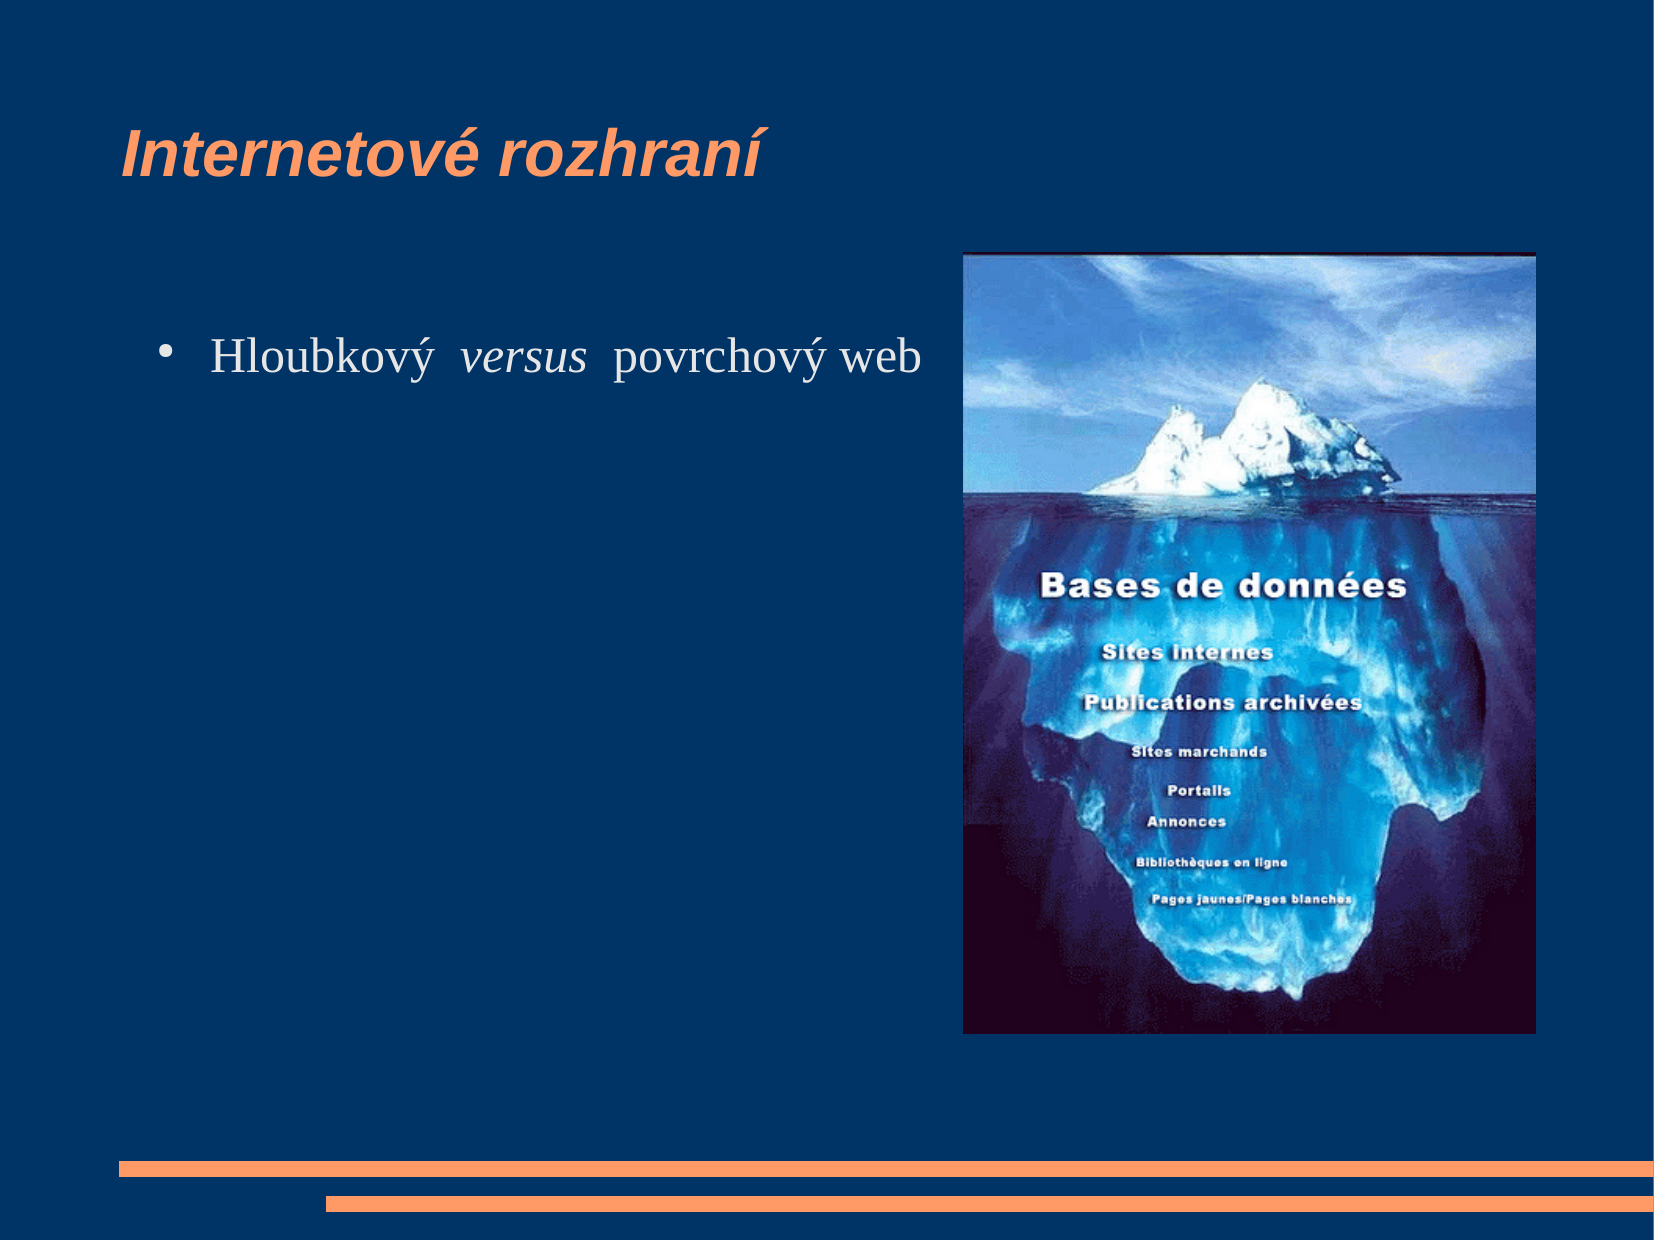

# Internetové rozhraní
Hloubkový versus povrchový web